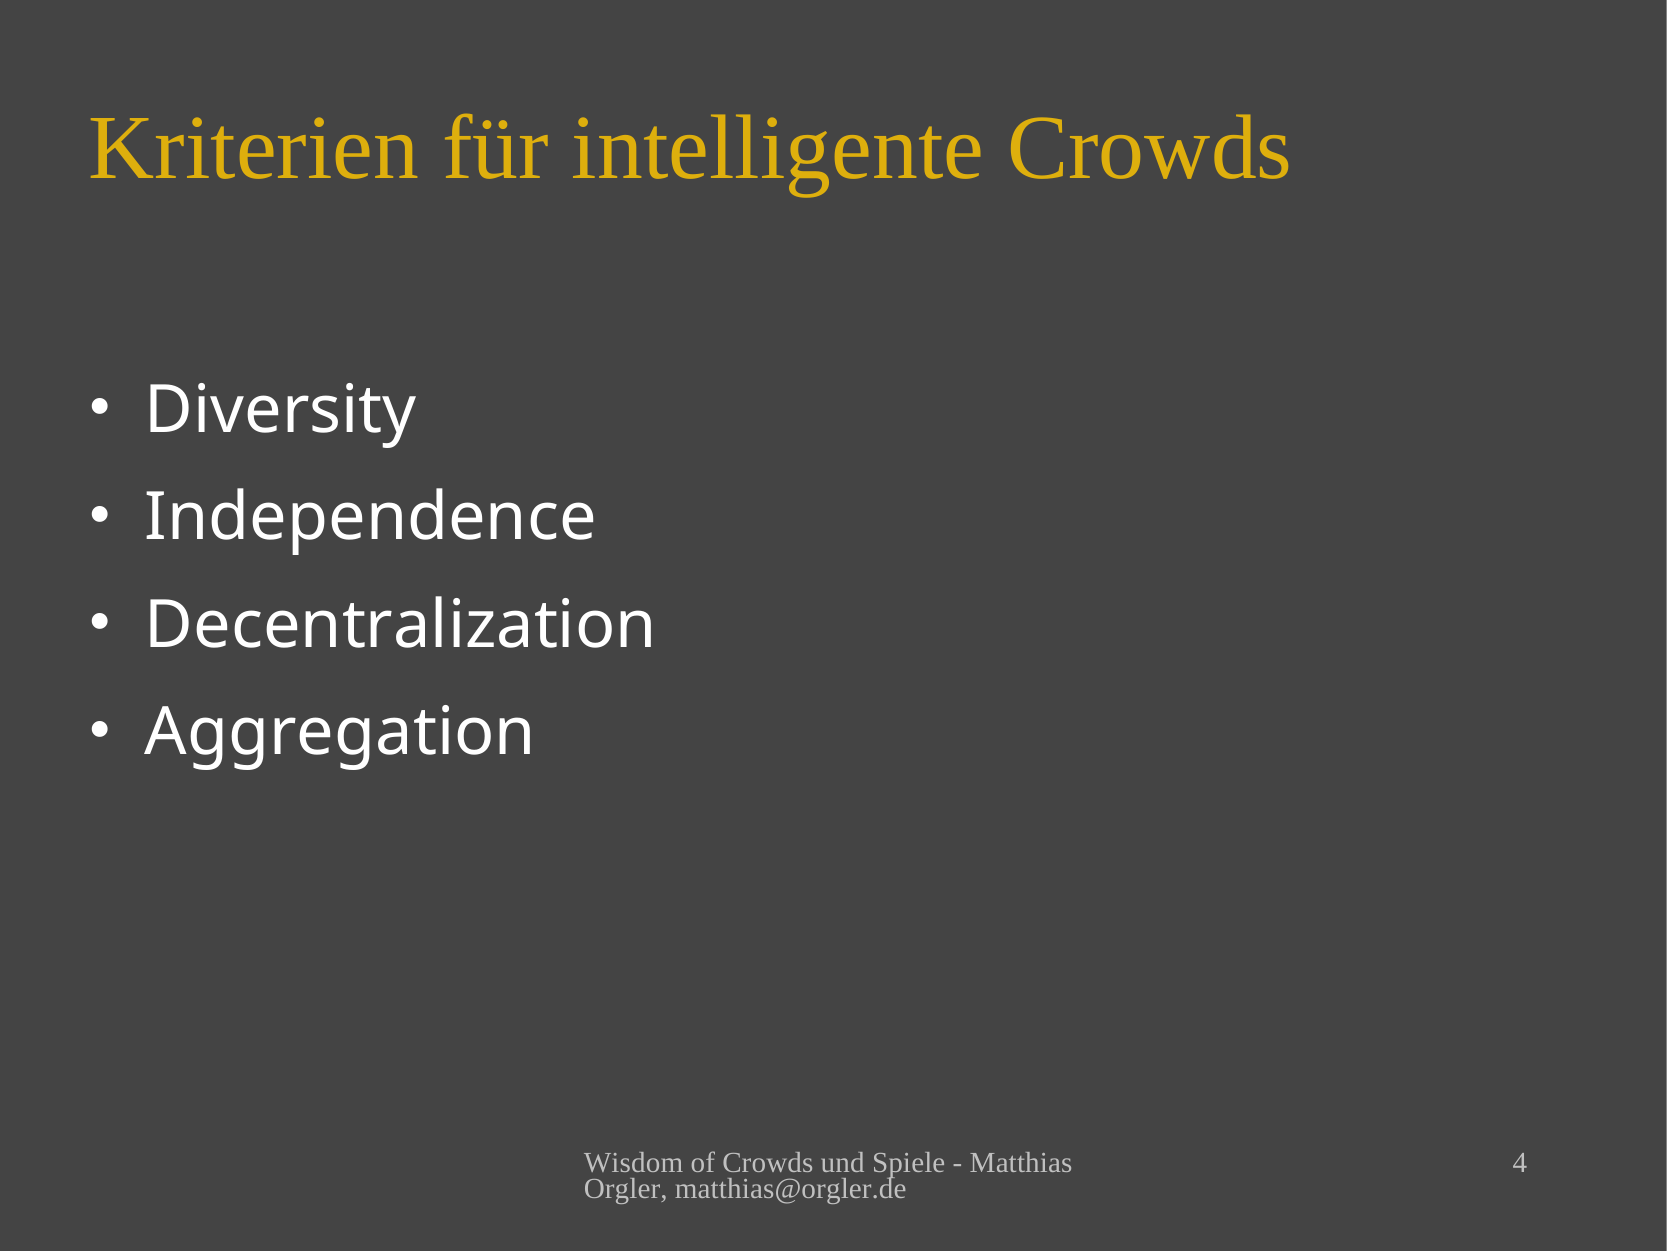

# Kriterien für intelligente Crowds
Diversity
Independence
Decentralization
Aggregation
Wisdom of Crowds und Spiele - Matthias Orgler, matthias@orgler.de
4